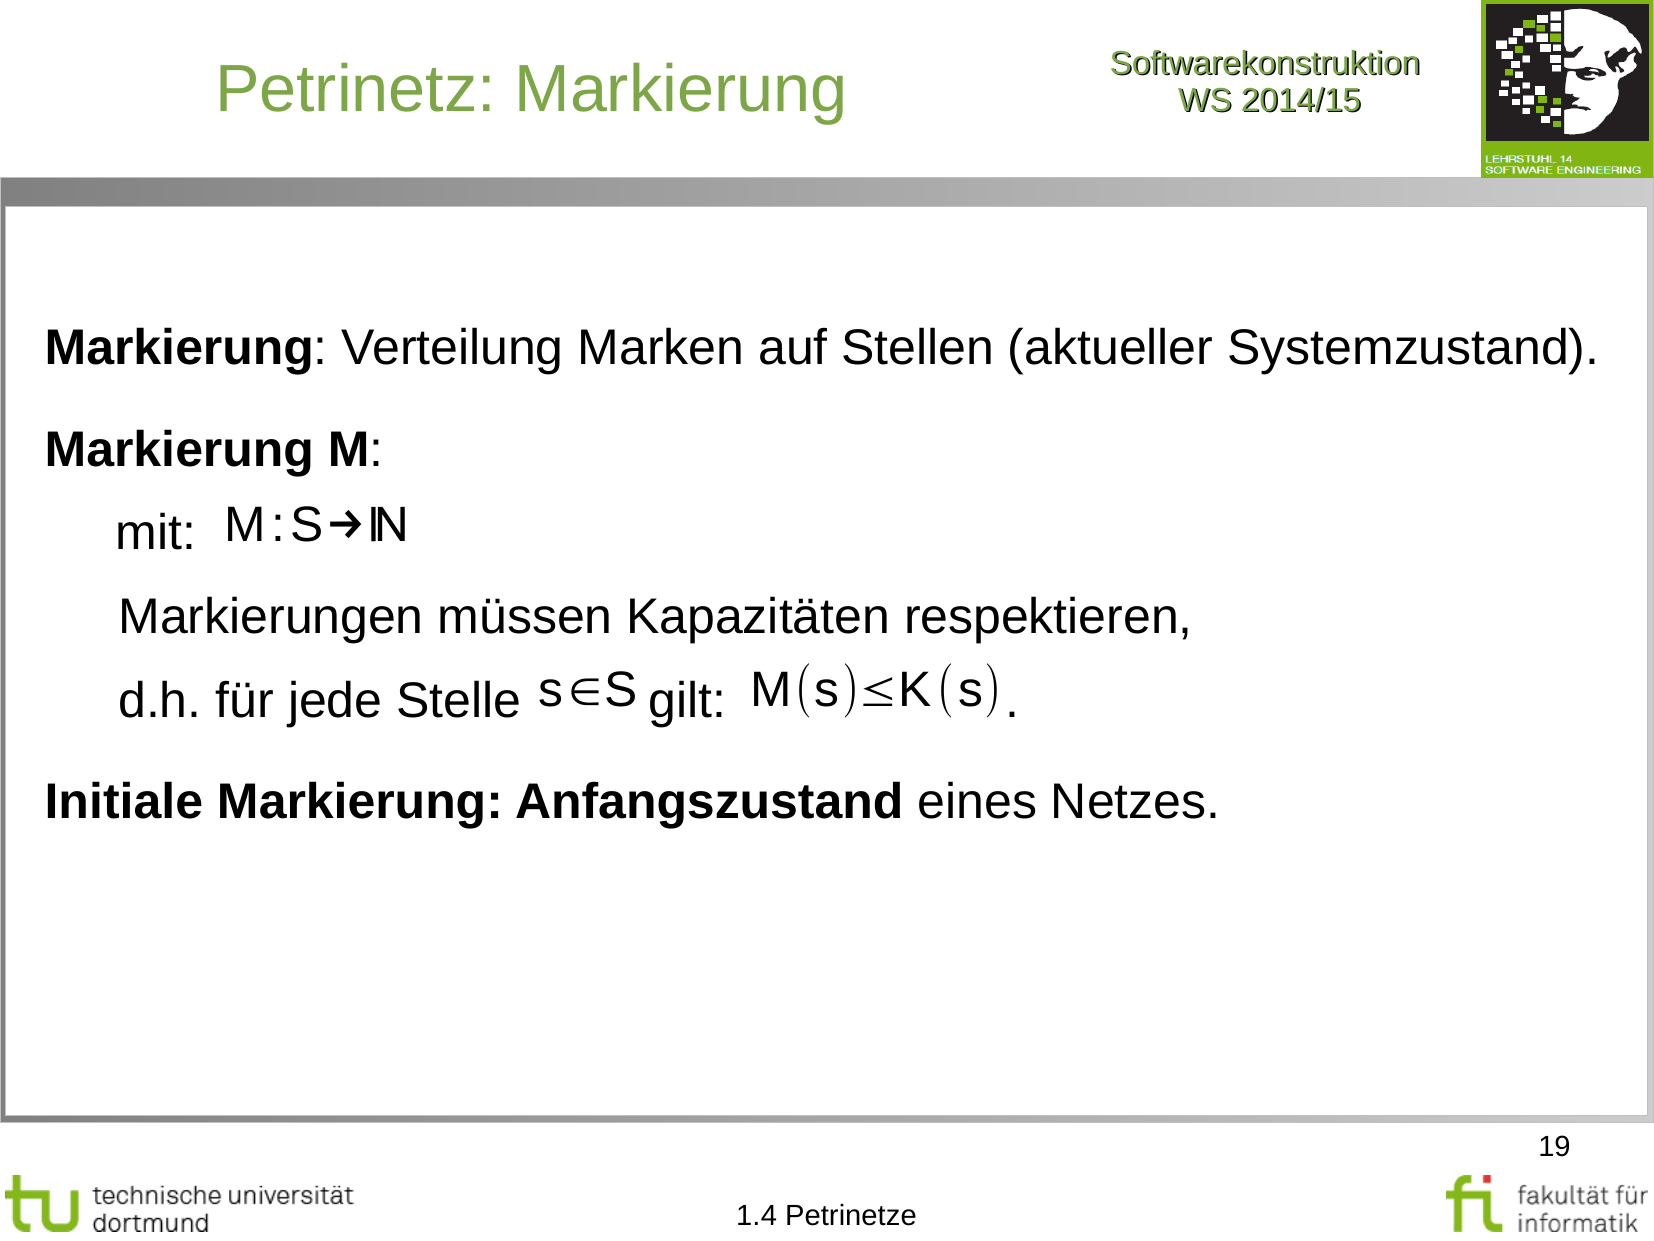

# Petrinetz: Markierung
Markierung: Verteilung Marken auf Stellen (aktueller Systemzustand).
Markierung M:
mit:
 	Markierungen müssen Kapazitäten respektieren,
 	d.h. für jede Stelle 		 gilt: .
Initiale Markierung: Anfangszustand eines Netzes.
19
1.4 Petrinetze